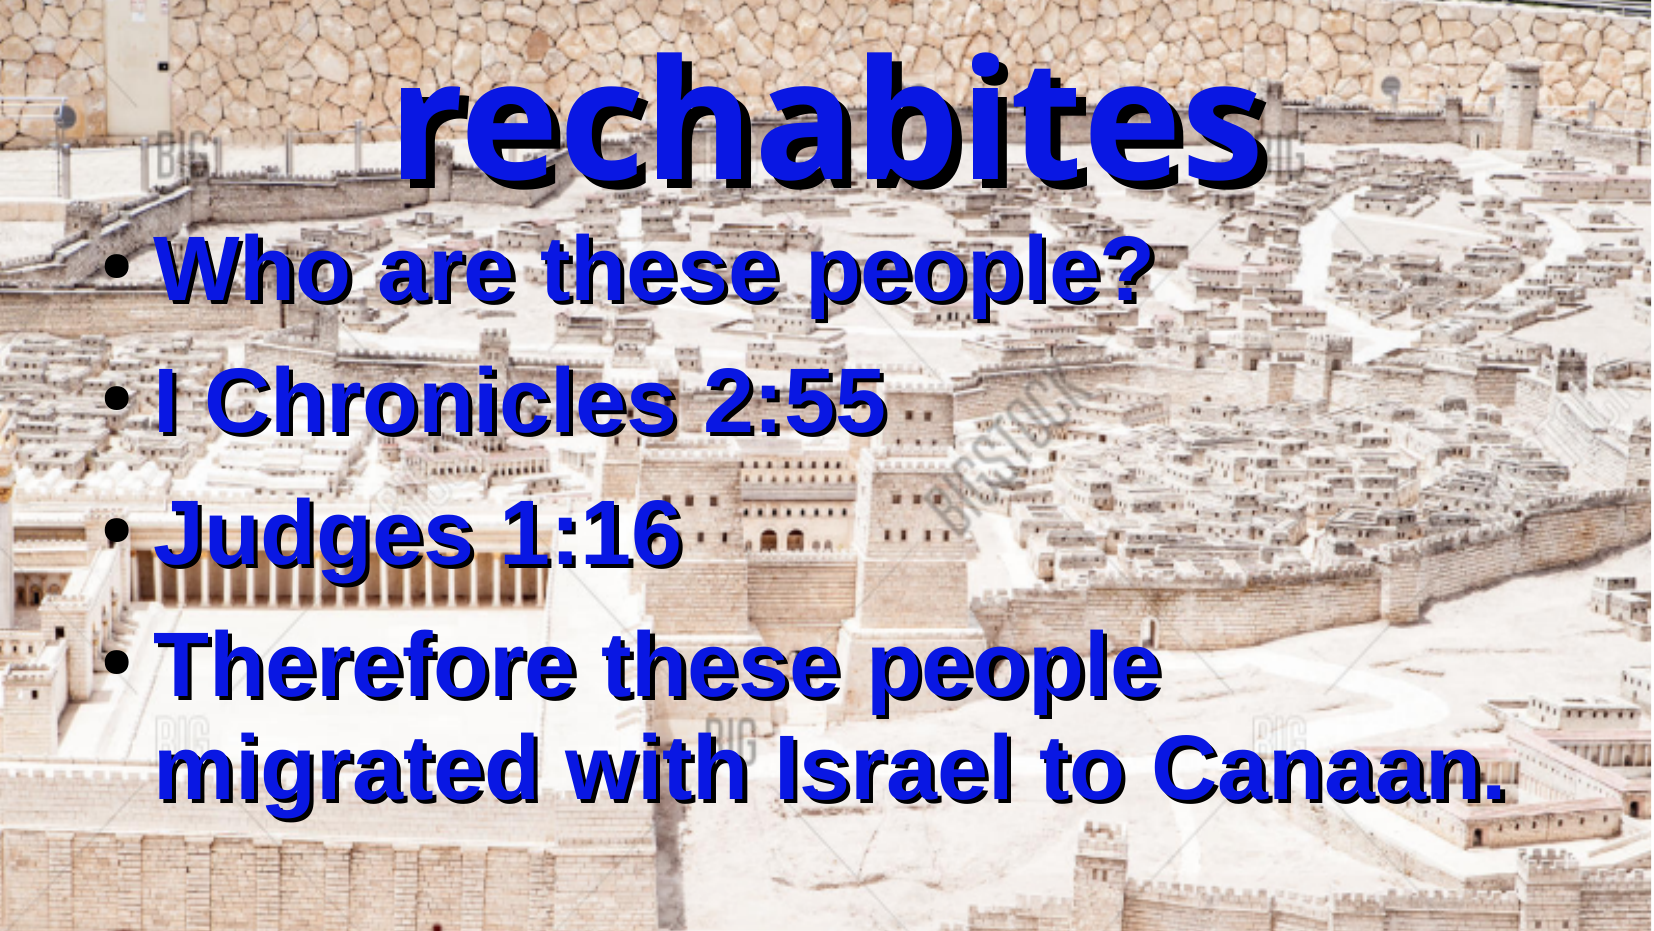

# rechabites
Who are these people?
I Chronicles 2:55
Judges 1:16
Therefore these people migrated with Israel to Canaan.